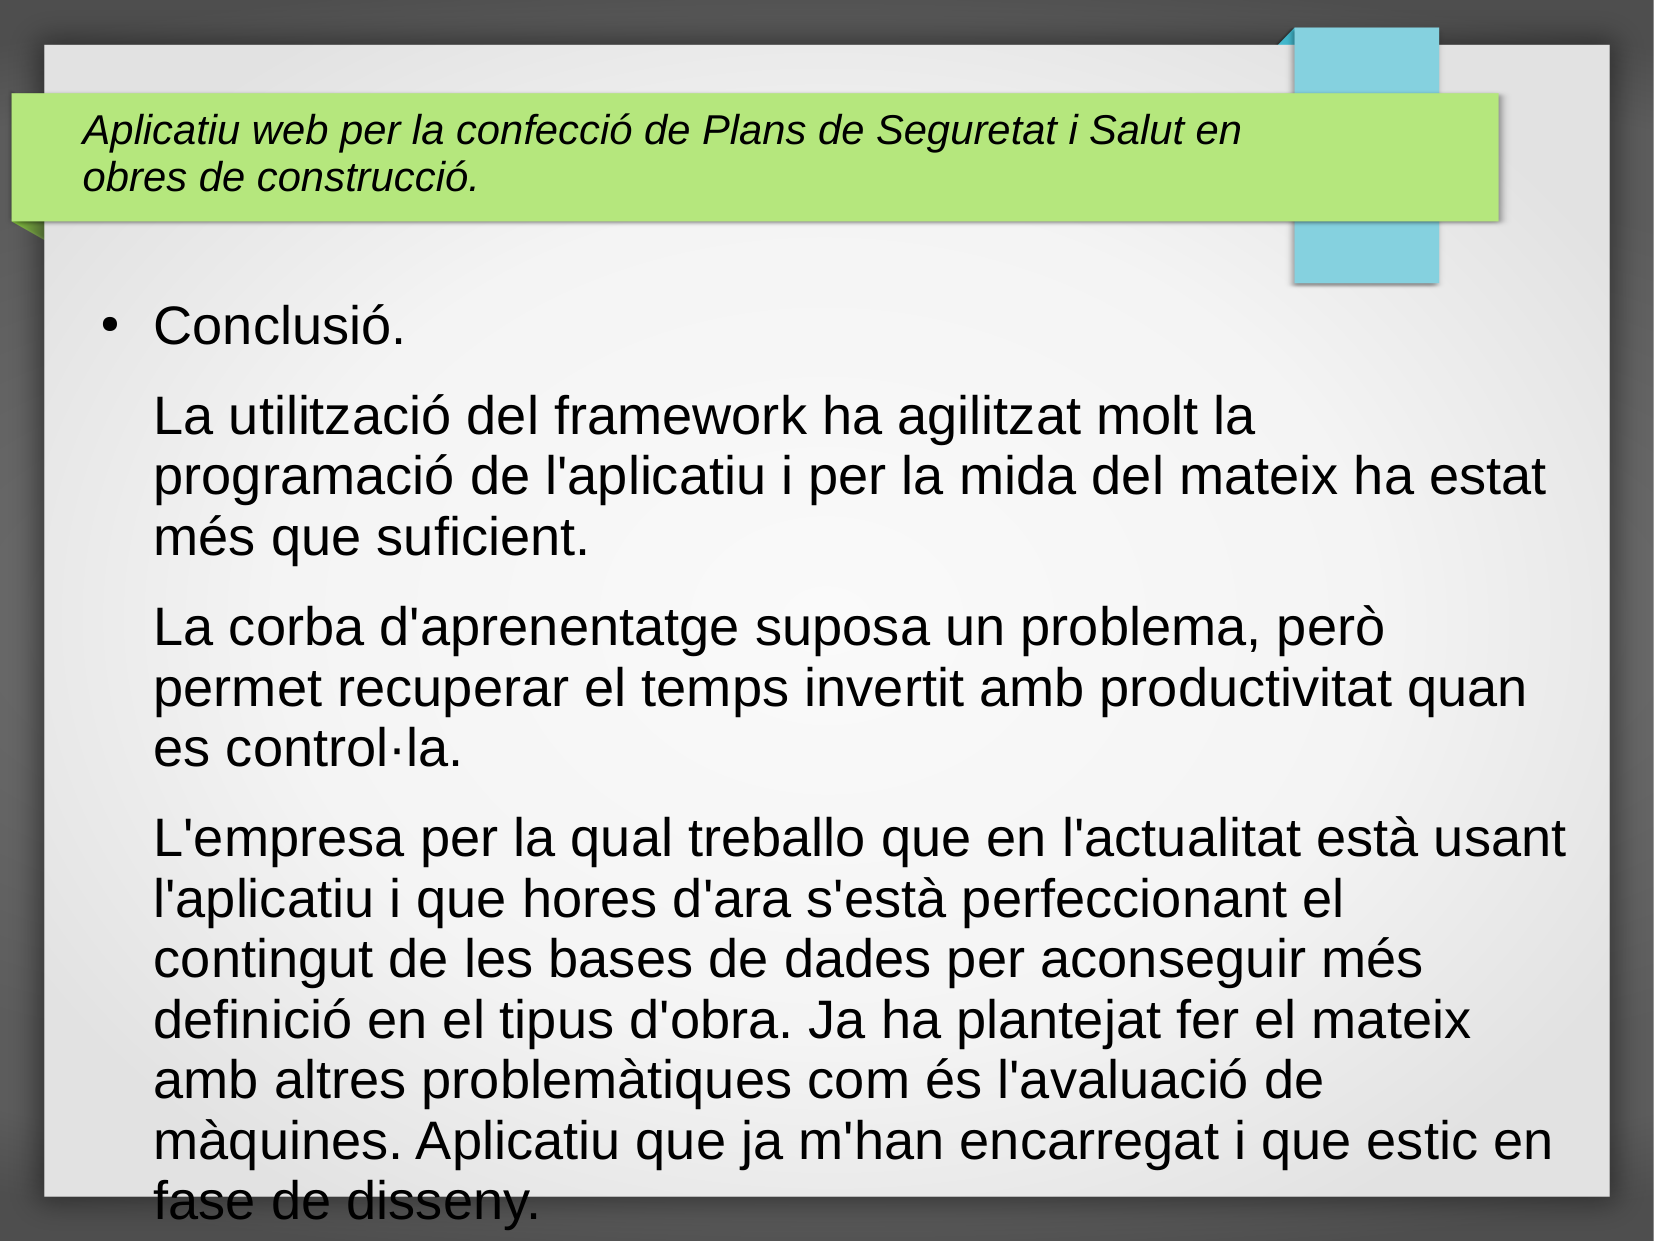

# Aplicatiu web per la confecció de Plans de Seguretat i Salut en obres de construcció.
Conclusió.
La utilització del framework ha agilitzat molt la programació de l'aplicatiu i per la mida del mateix ha estat més que suficient.
La corba d'aprenentatge suposa un problema, però permet recuperar el temps invertit amb productivitat quan es control·la.
L'empresa per la qual treballo que en l'actualitat està usant l'aplicatiu i que hores d'ara s'està perfeccionant el contingut de les bases de dades per aconseguir més definició en el tipus d'obra. Ja ha plantejat fer el mateix amb altres problemàtiques com és l'avaluació de màquines. Aplicatiu que ja m'han encarregat i que estic en fase de disseny.